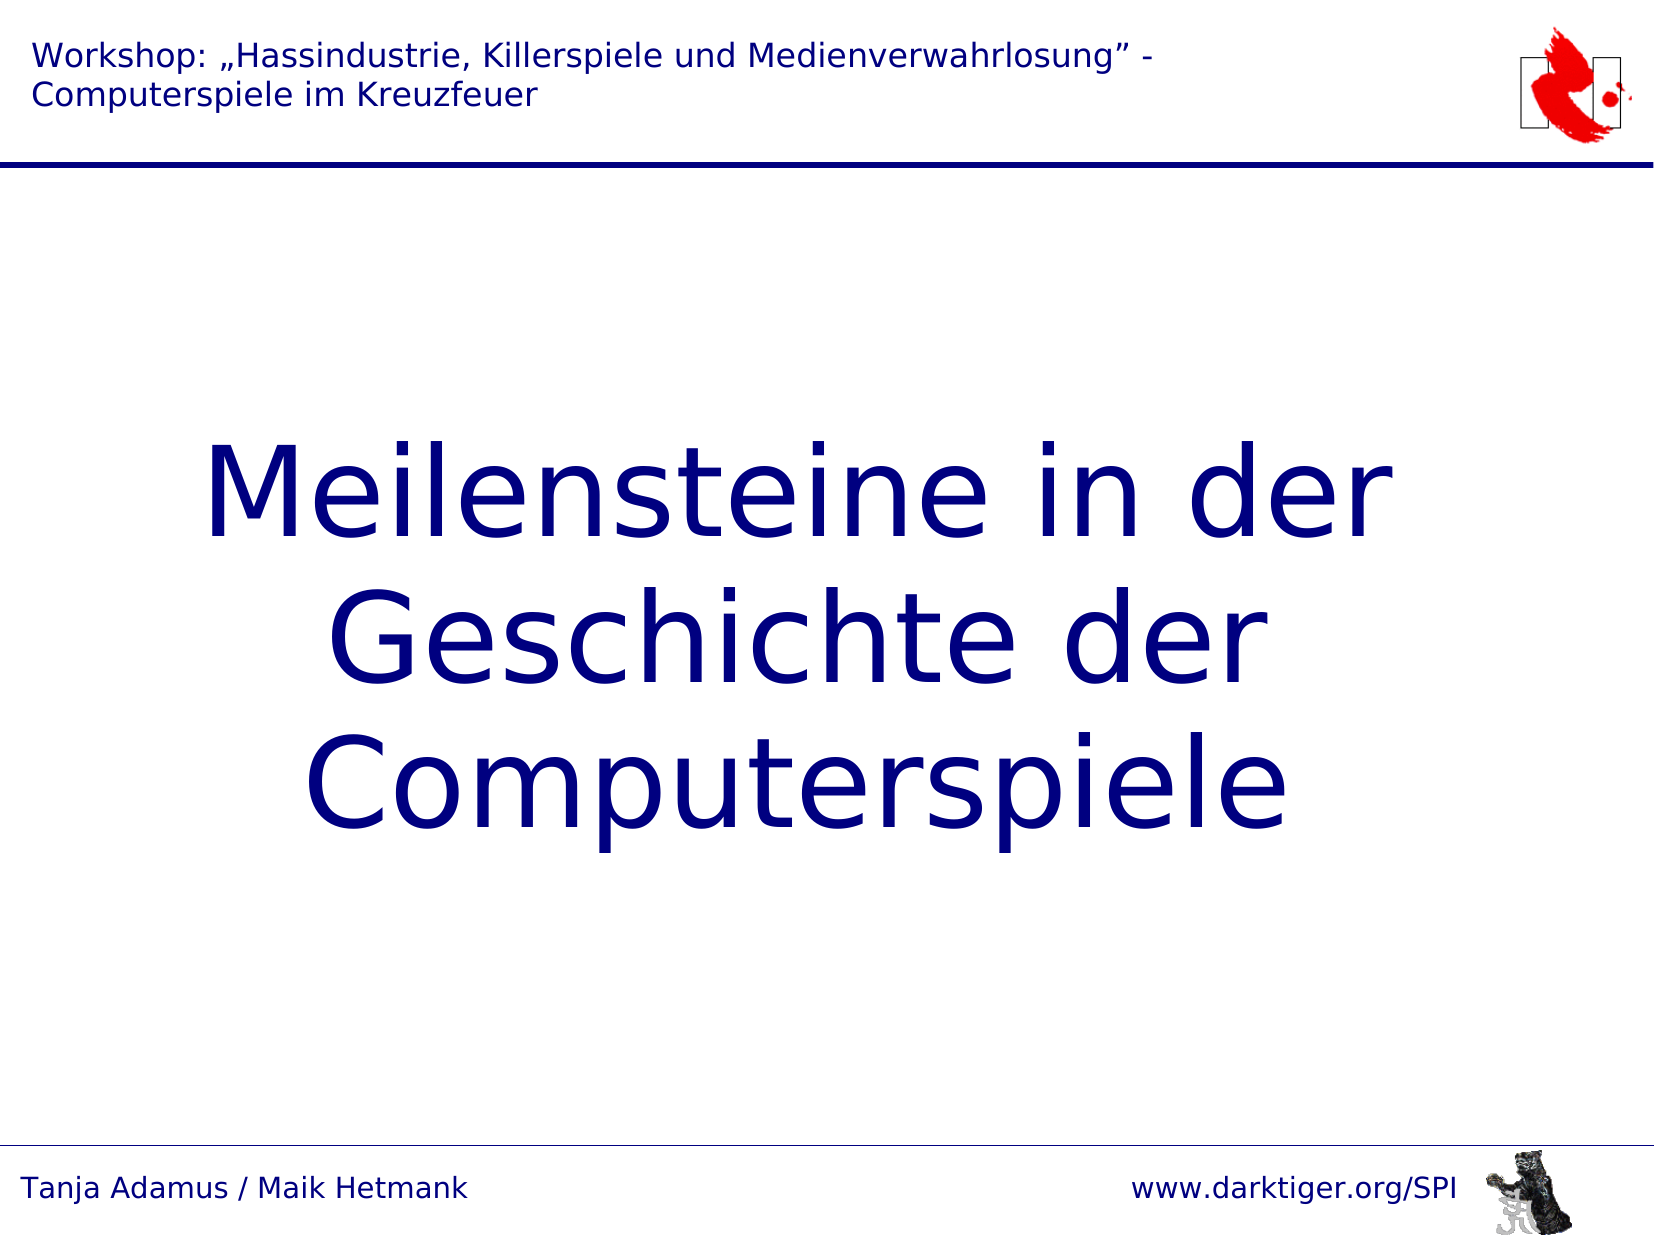

Workshop: „Hassindustrie, Killerspiele und Medienverwahrlosung” - Computerspiele im Kreuzfeuer
Meilensteine in der Geschichte der Computerspiele